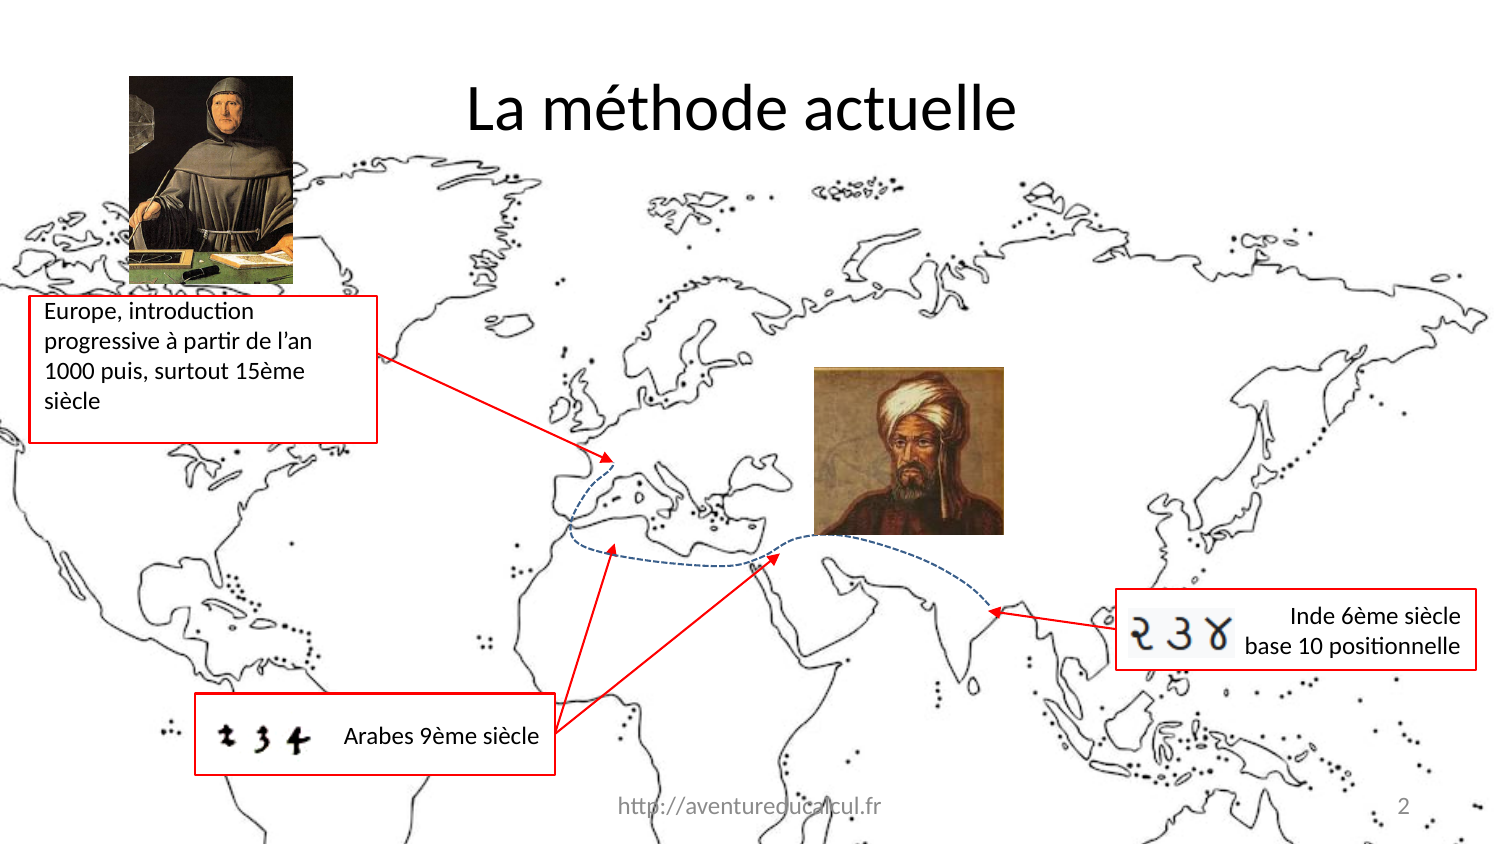

# La méthode actuelle
Europe, introduction progressive à partir de l’an 1000 puis, surtout 15ème siècle
Inde 6ème siècle
base 10 positionnelle
Arabes 9ème siècle
http://aventureducalcul.fr
2